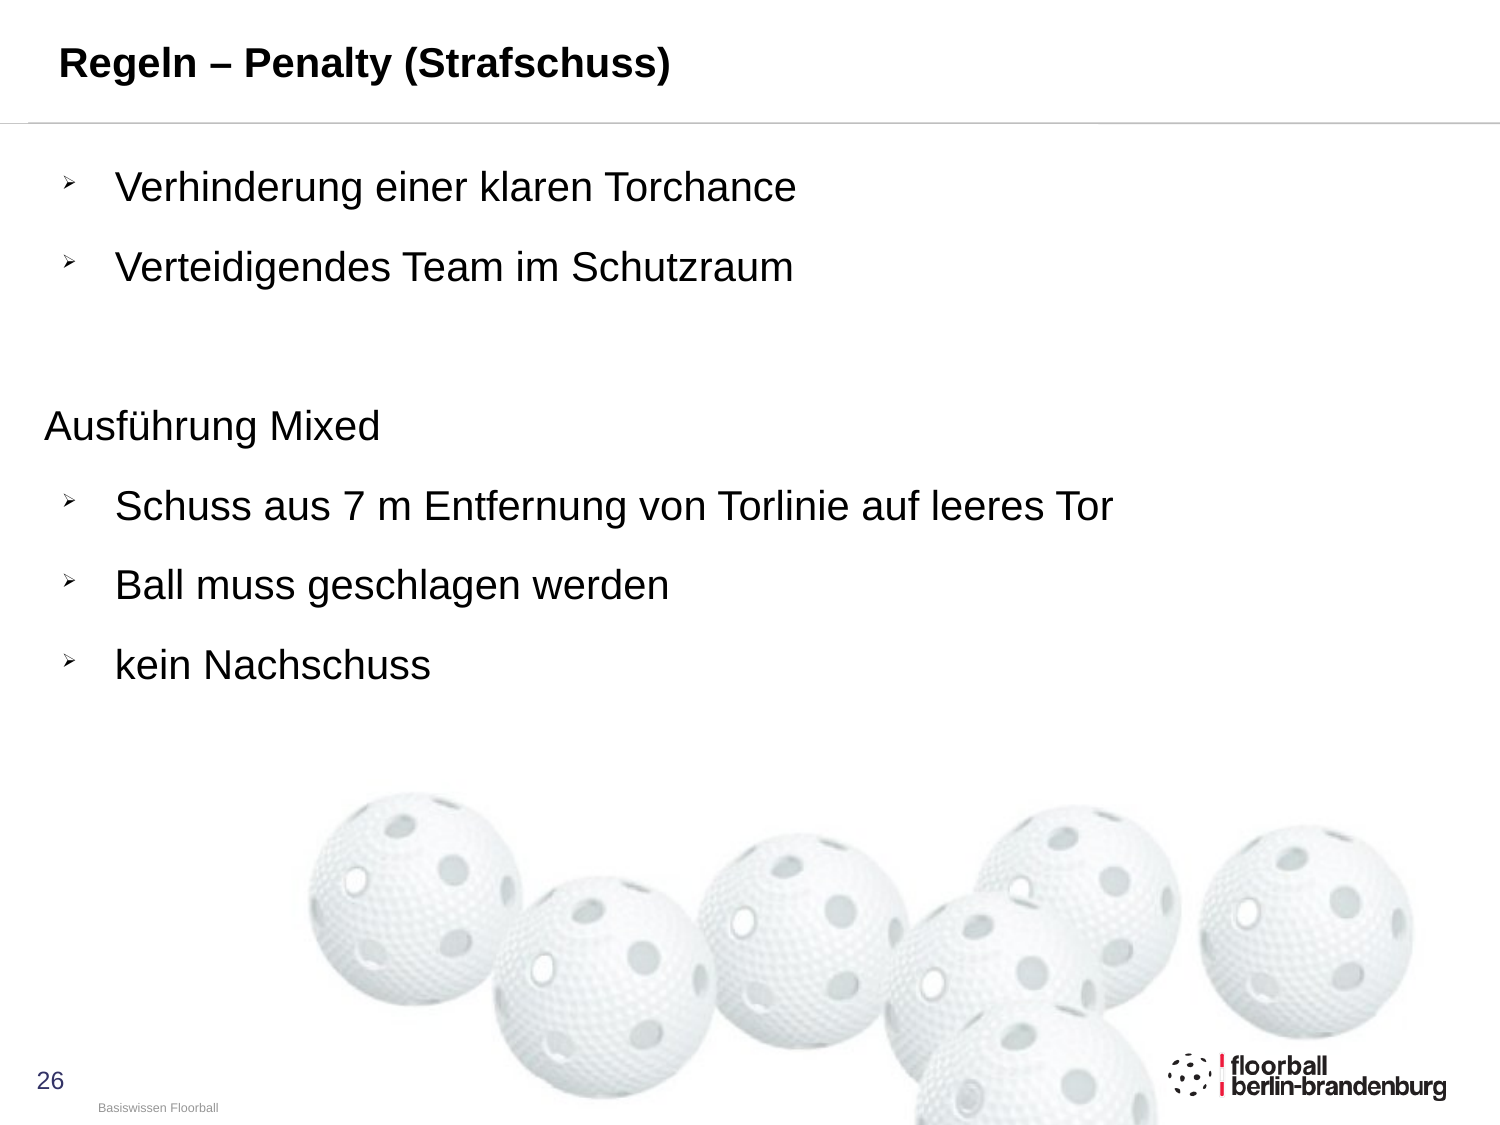

Regeln – Penalty (Strafschuss)
Verhinderung einer klaren Torchance
Verteidigendes Team im Schutzraum
Ausführung Mixed
Schuss aus 7 m Entfernung von Torlinie auf leeres Tor
Ball muss geschlagen werden
kein Nachschuss